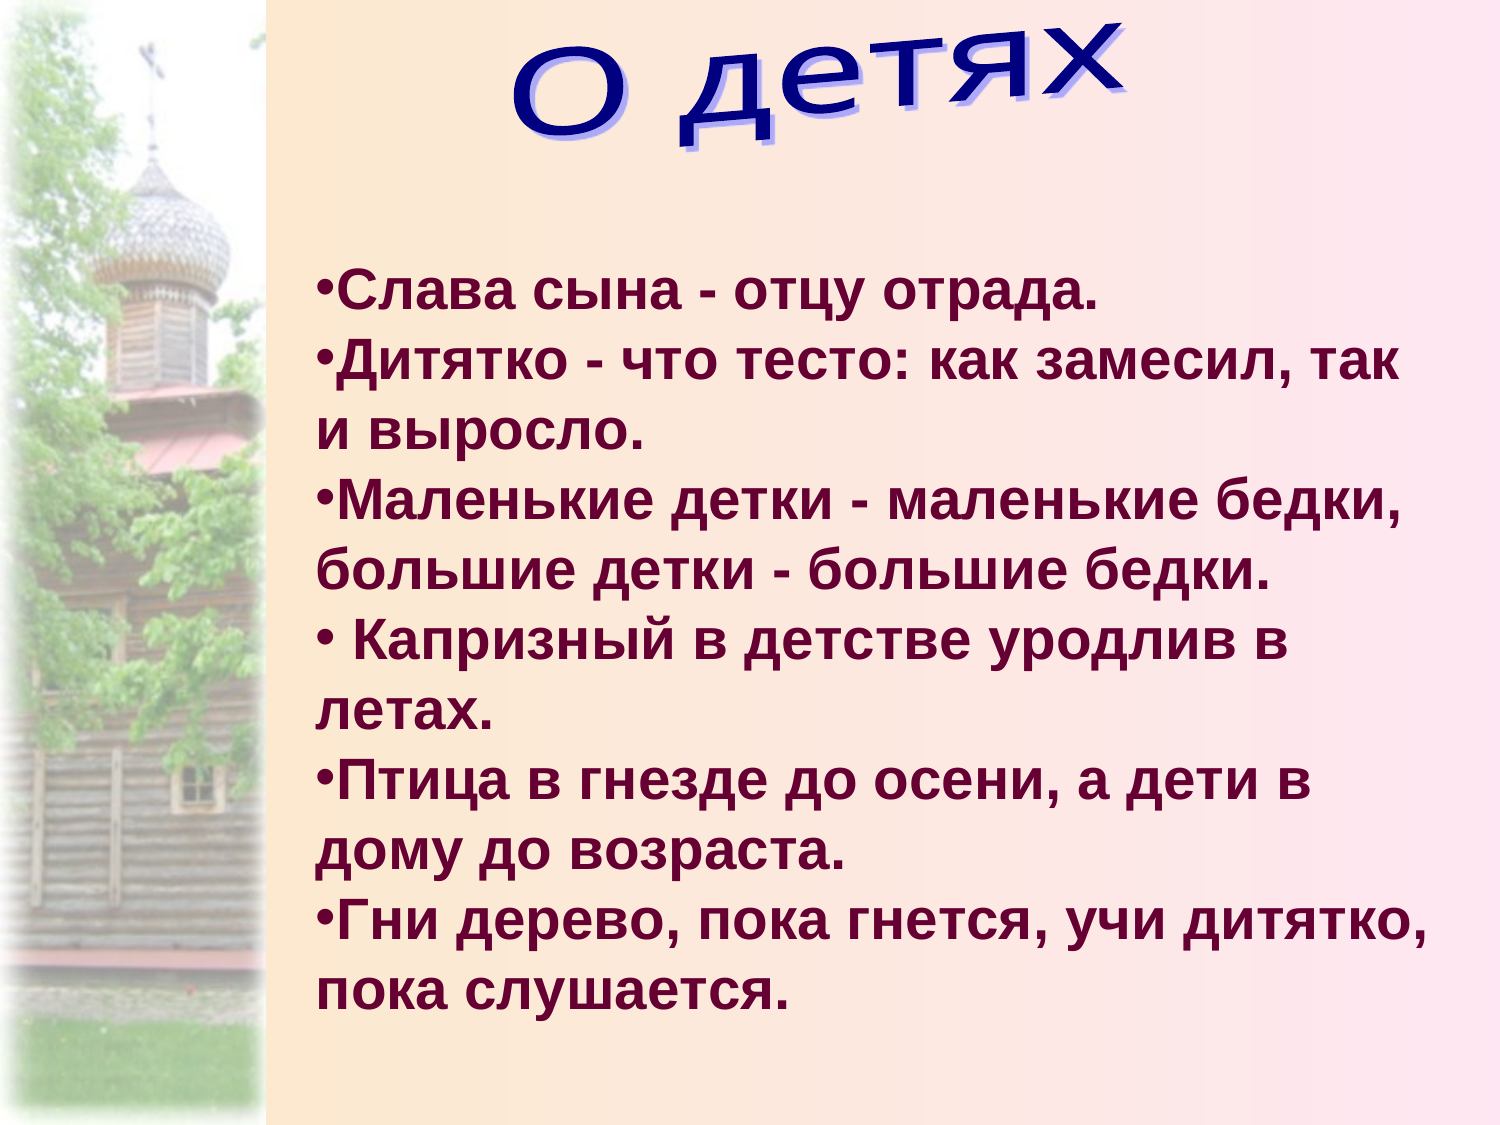

О детях
Слава сына - отцу отрада.
Дитятко - что тесто: как замесил, так и выросло.
Маленькие детки - маленькие бедки, большие детки - большие бедки.
 Капризный в детстве уродлив в летах.
Птица в гнезде до осени, а дети в дому до возраста.
Гни дерево, пока гнется, учи дитятко, пока слушается.